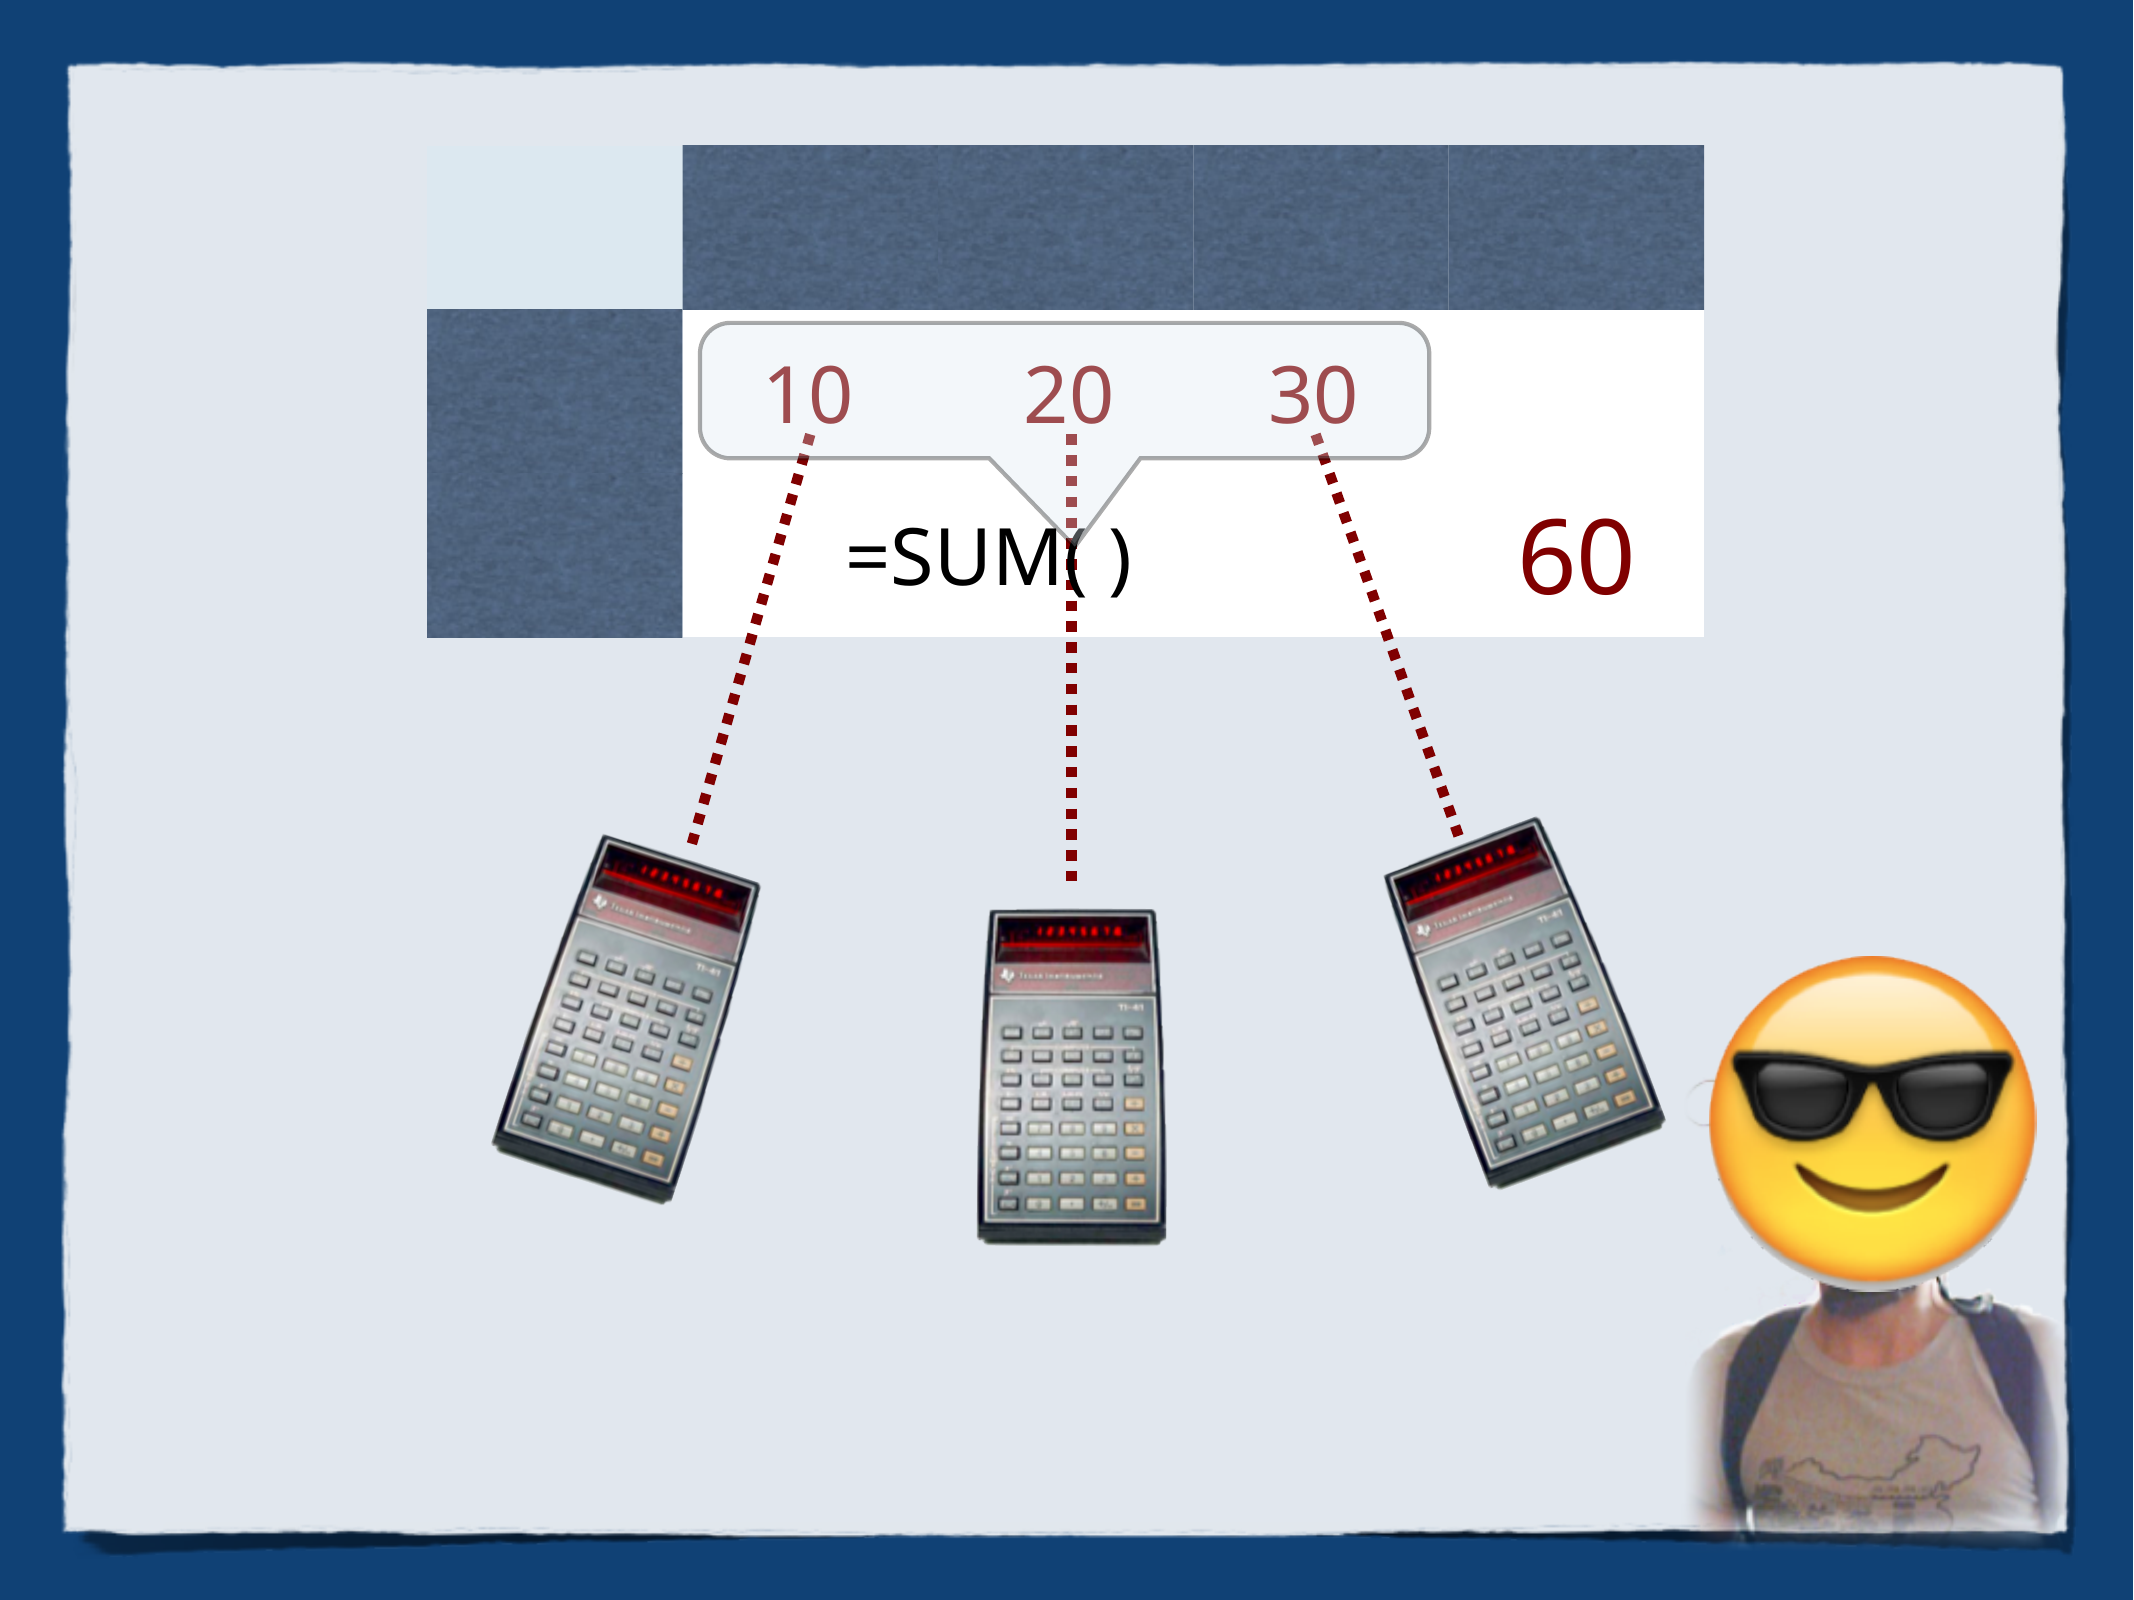

| | | | | |
| --- | --- | --- | --- | --- |
| | | | | |
| | | | | |
10
20
30
30
60
10
0
 =SUM( )